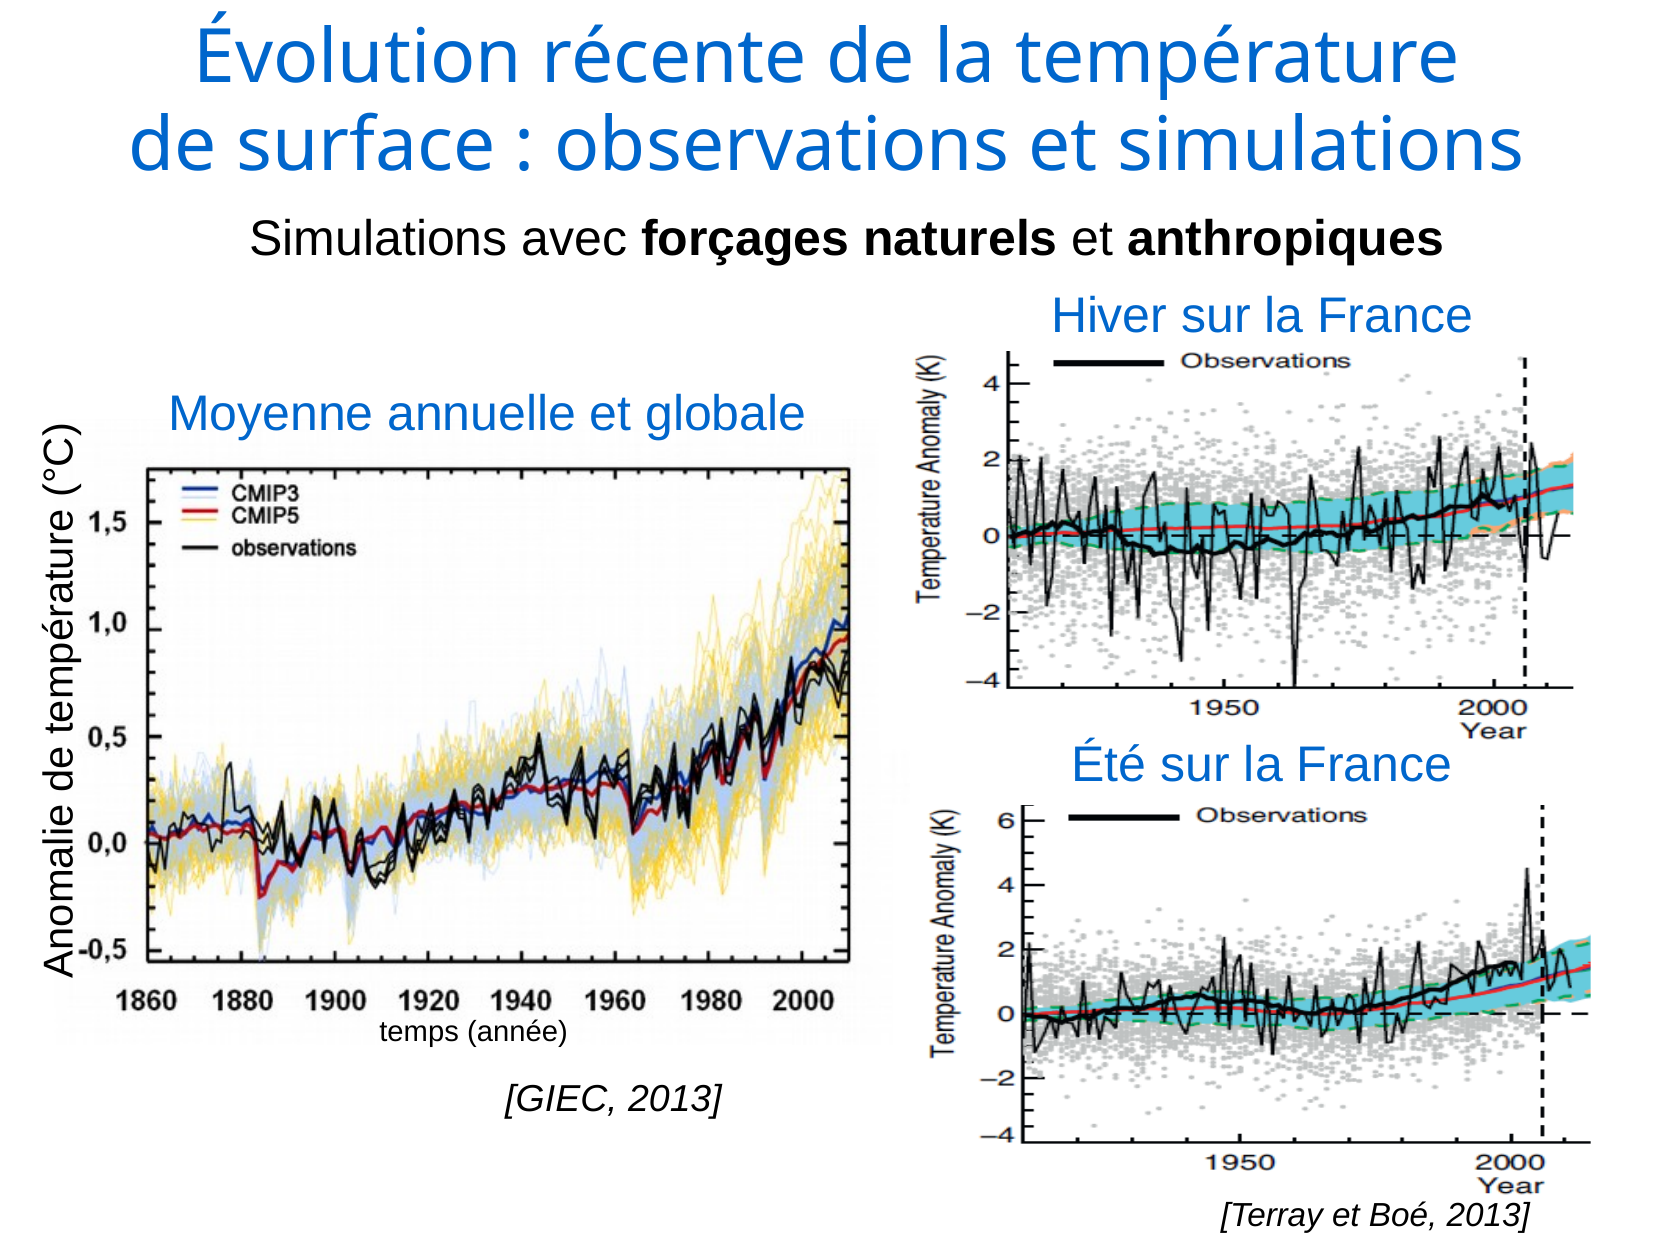

Évolution récente de la température
de surface : observations et simulations
Simulations avec forçages naturels et anthropiques
Hiver sur la France
Moyenne annuelle et globale
Anomalie de température (°C)
Été sur la France
temps (année)
[GIEC, 2013]
[Terray et Boé, 2013]